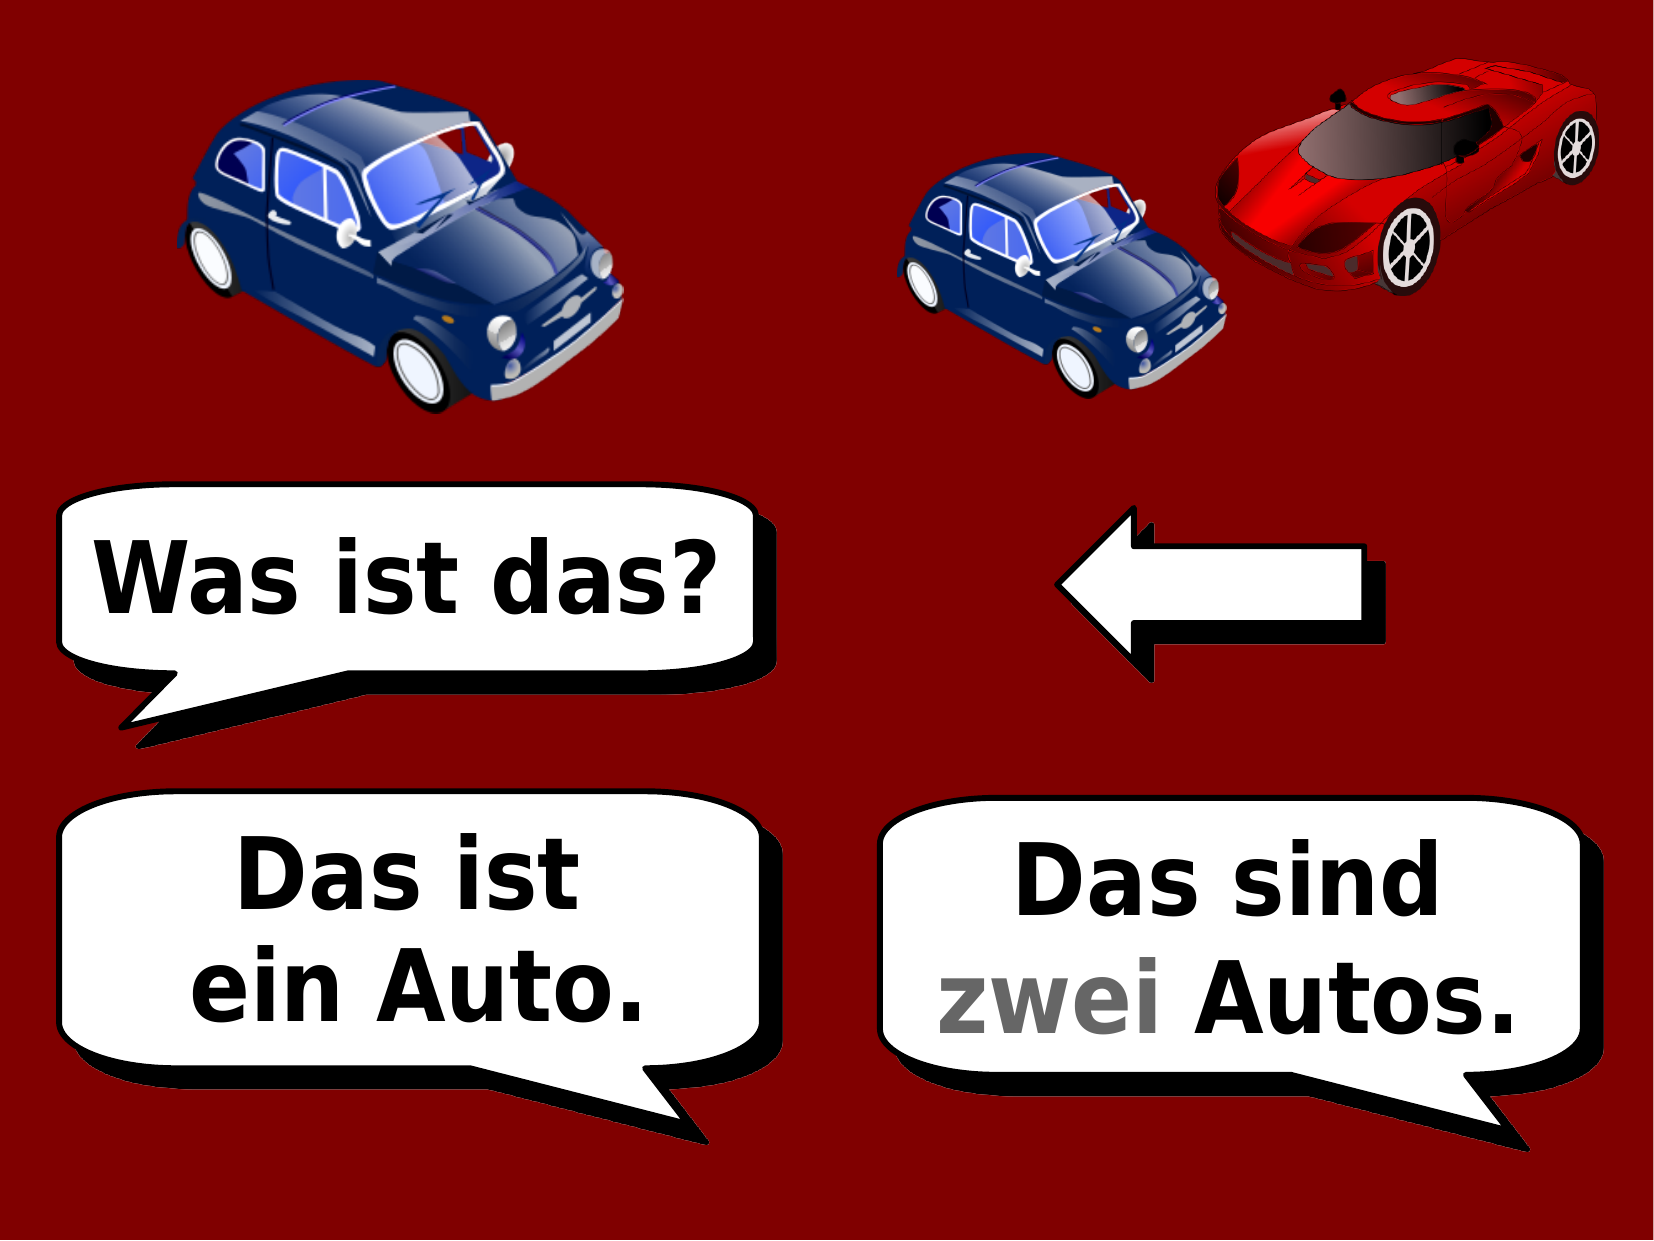

Was ist das?
Das ist
Das sind
ein Auto.
zwei Autos.